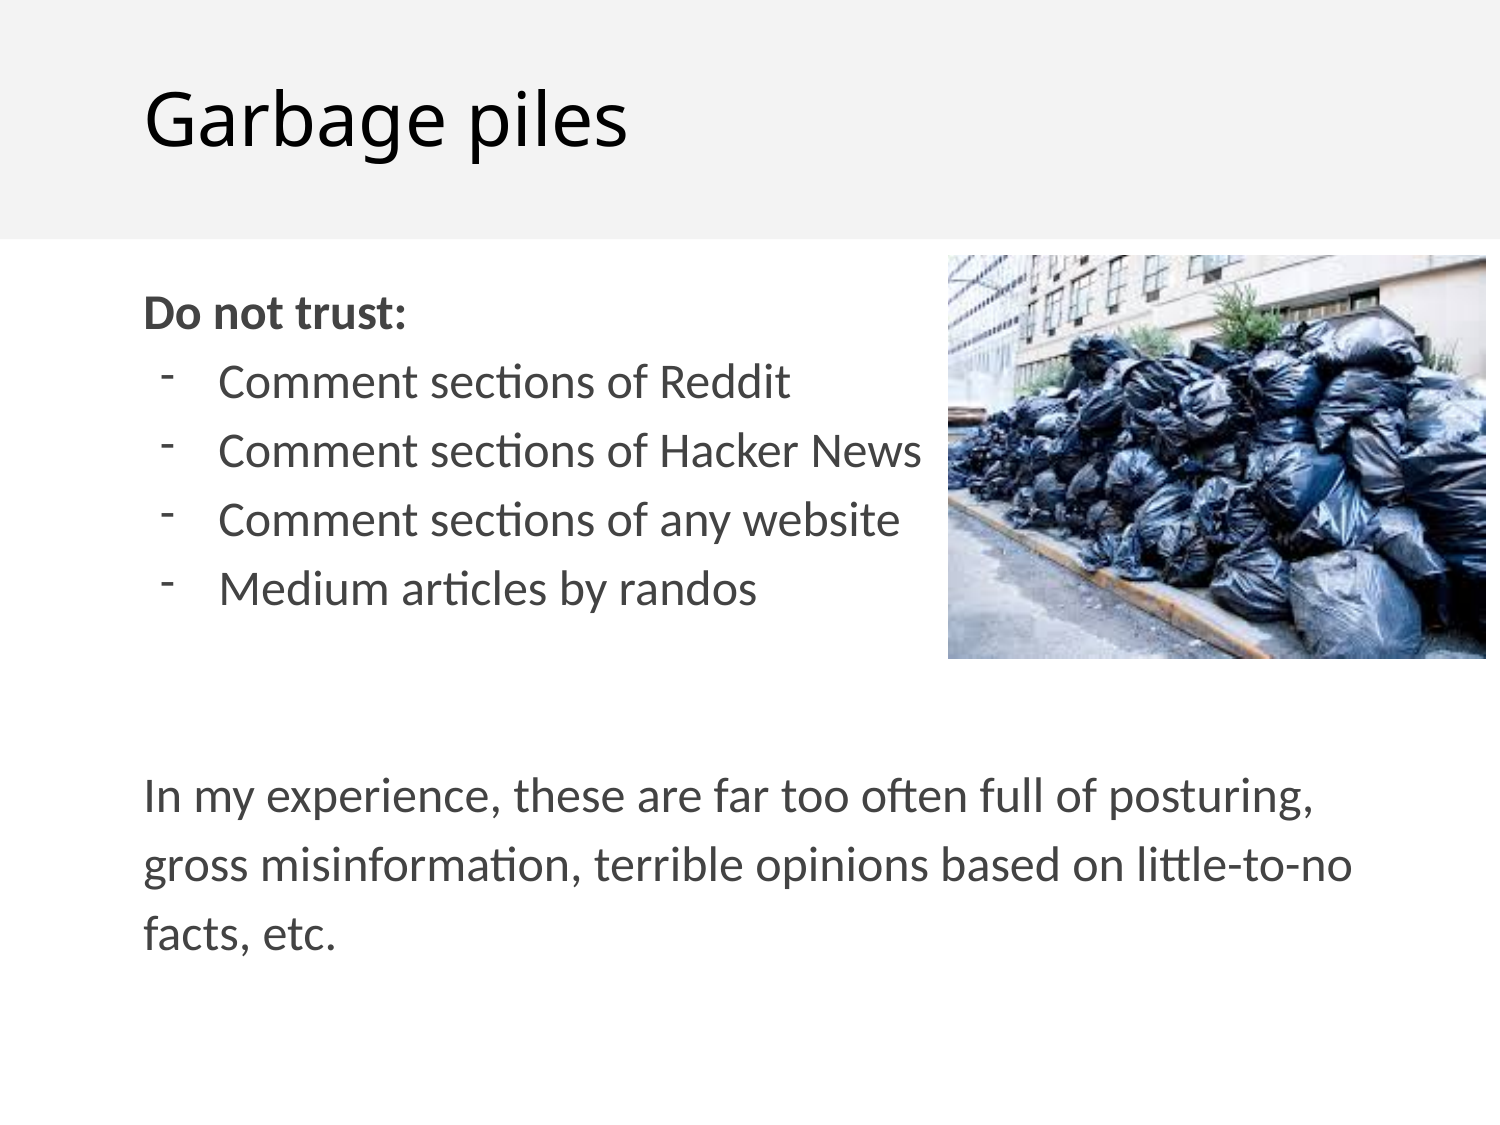

# Garbage piles
Do not trust:
Comment sections of Reddit
Comment sections of Hacker News
Comment sections of any website
Medium articles by randos
In my experience, these are far too often full of posturing, gross misinformation, terrible opinions based on little-to-no facts, etc.